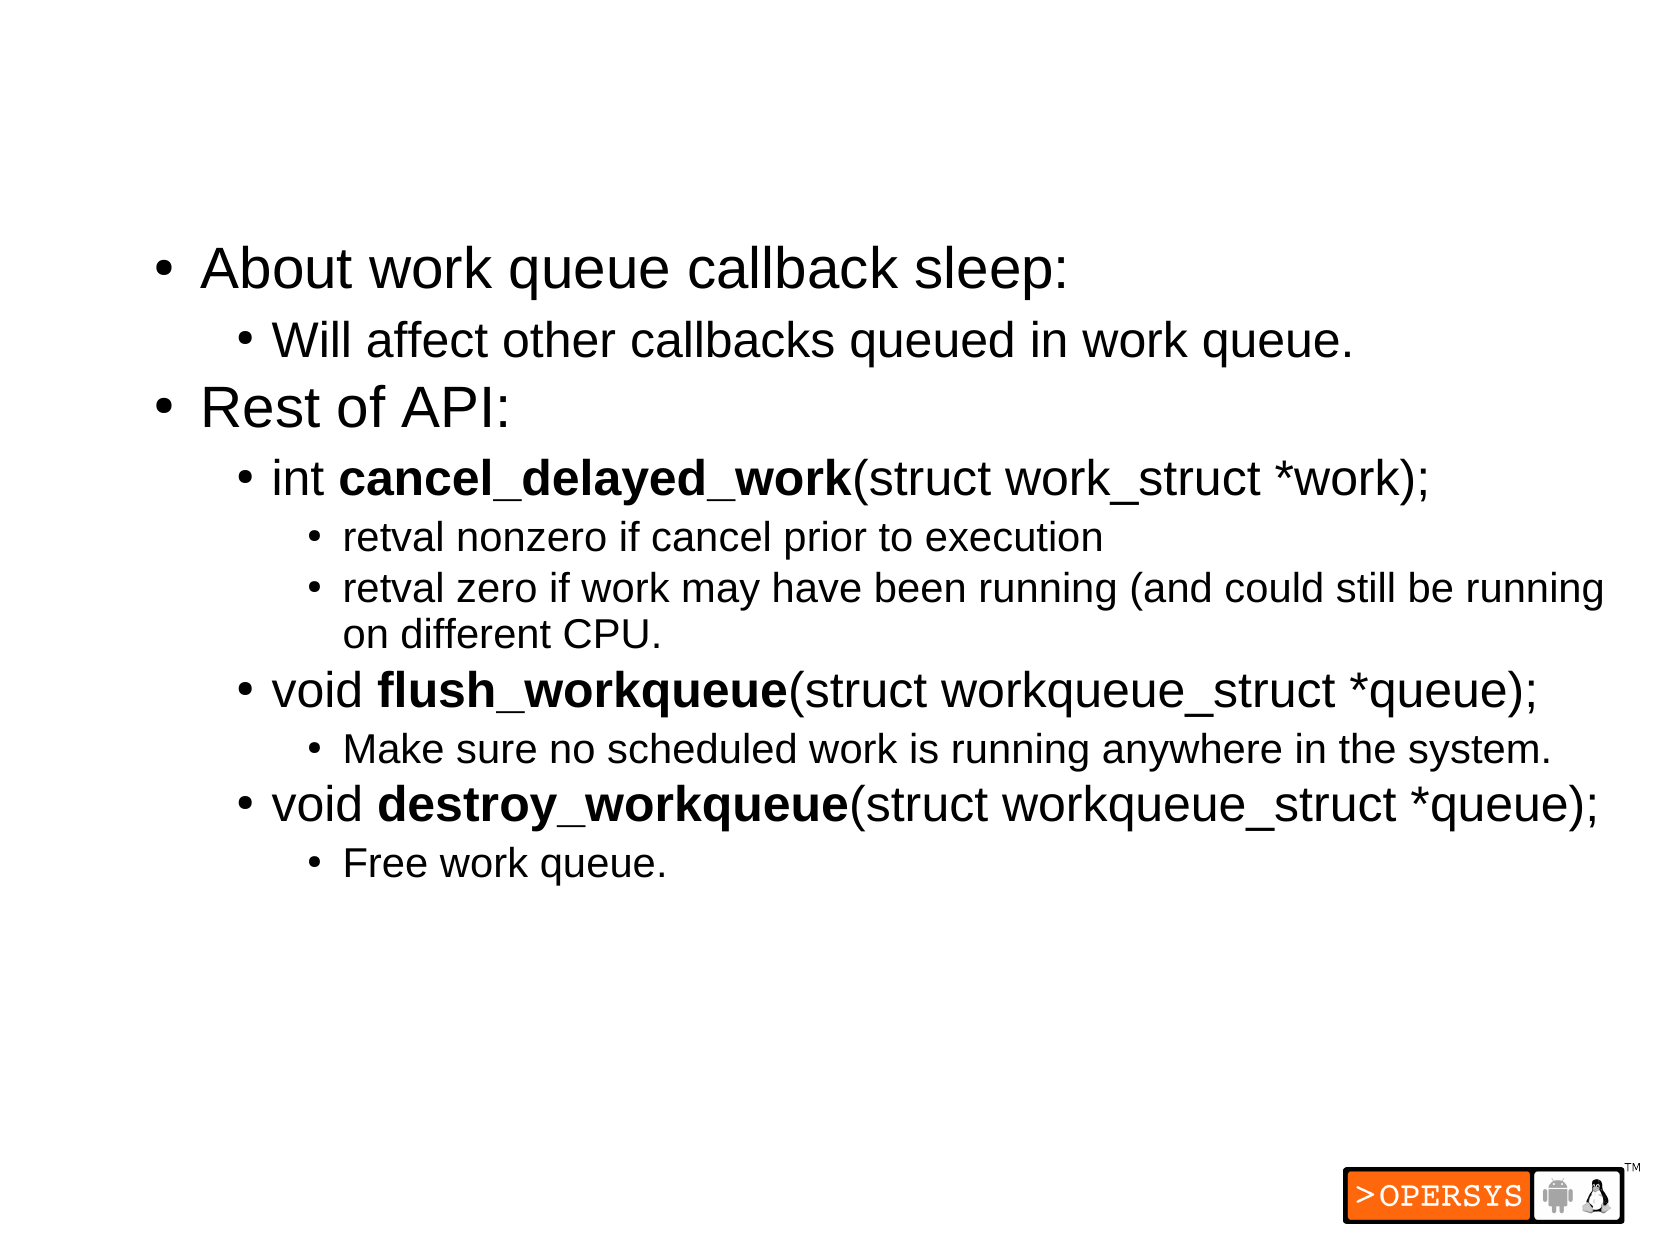

# About work queue callback sleep:
Will affect other callbacks queued in work queue.
Rest of API:
int cancel_delayed_work(struct work_struct *work);
retval nonzero if cancel prior to execution
retval zero if work may have been running (and could still be running on different CPU.
void flush_workqueue(struct workqueue_struct *queue);
Make sure no scheduled work is running anywhere in the system.
void destroy_workqueue(struct workqueue_struct *queue);
Free work queue.